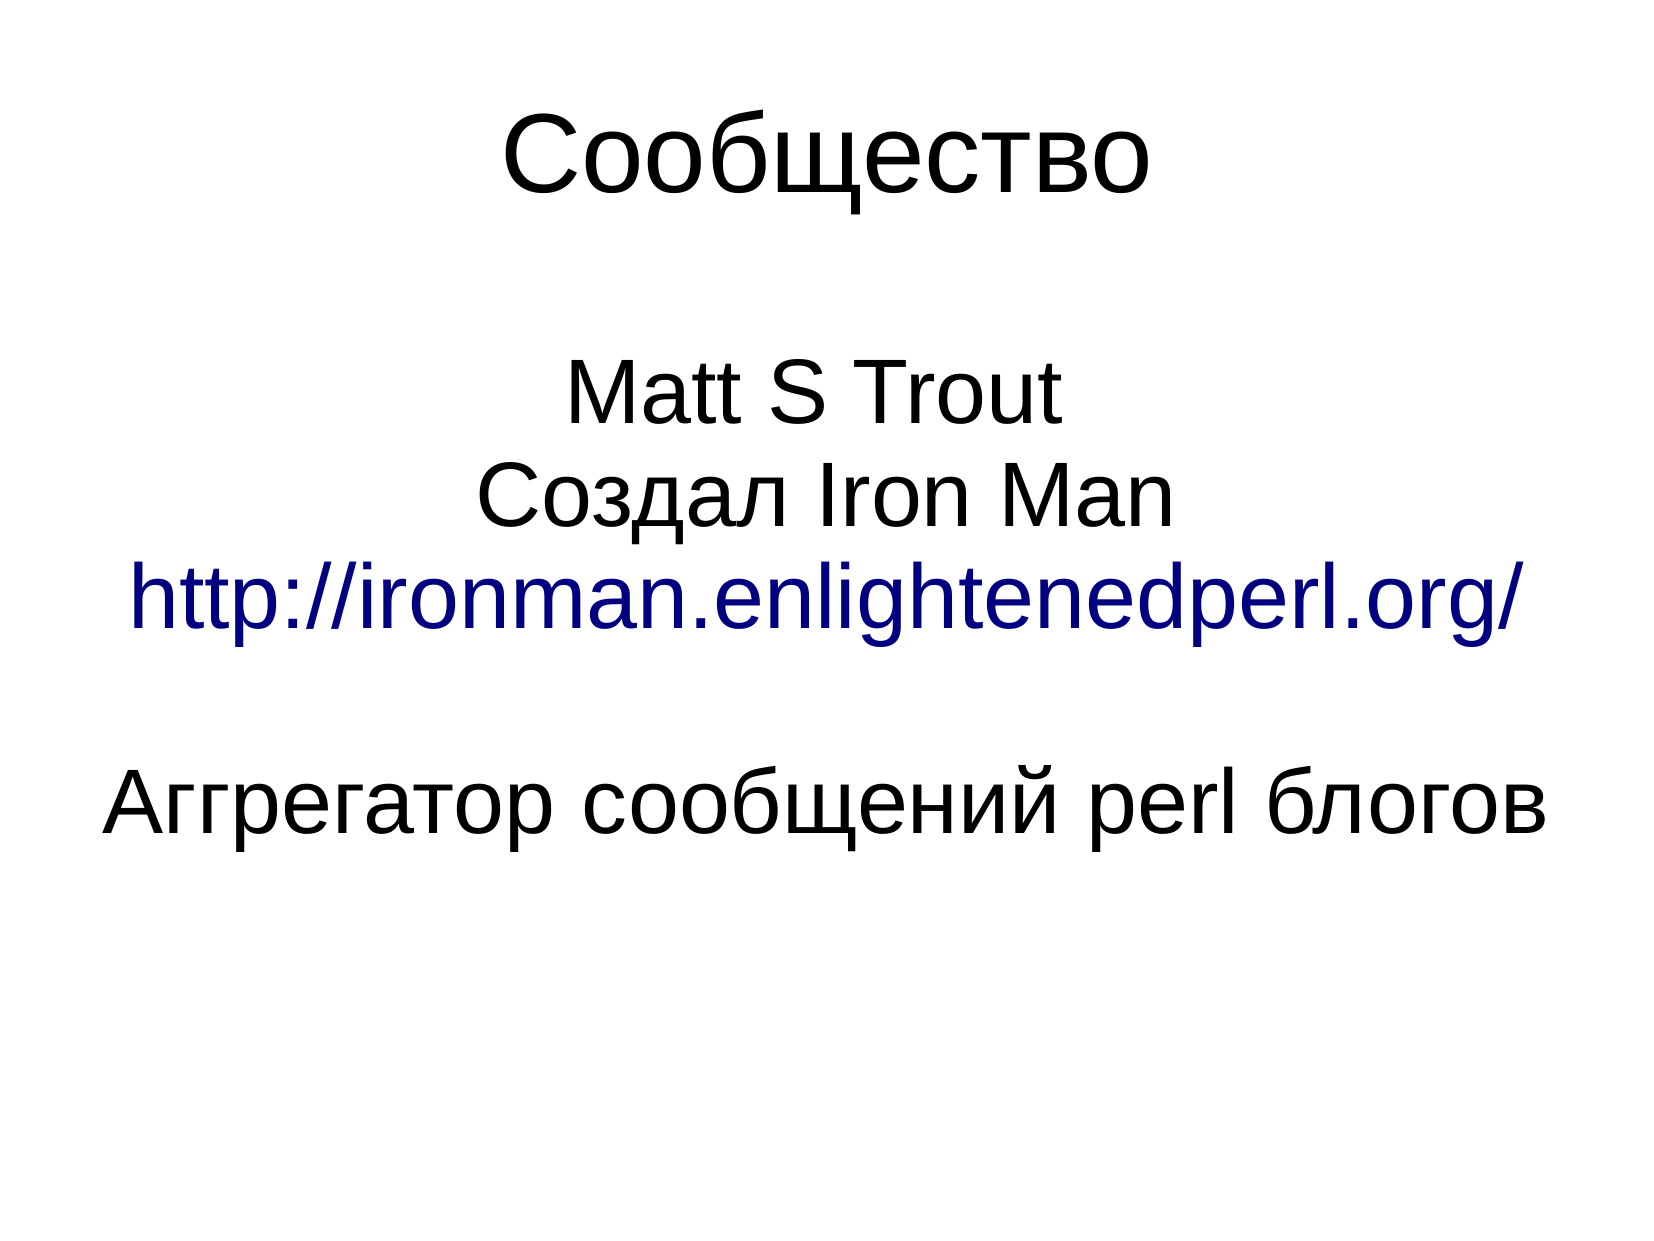

# Сообщество
Matt S Trout
Создал Iron Man
http://ironman.enlightenedperl.org/
Аггрегатор сообщений perl блогов